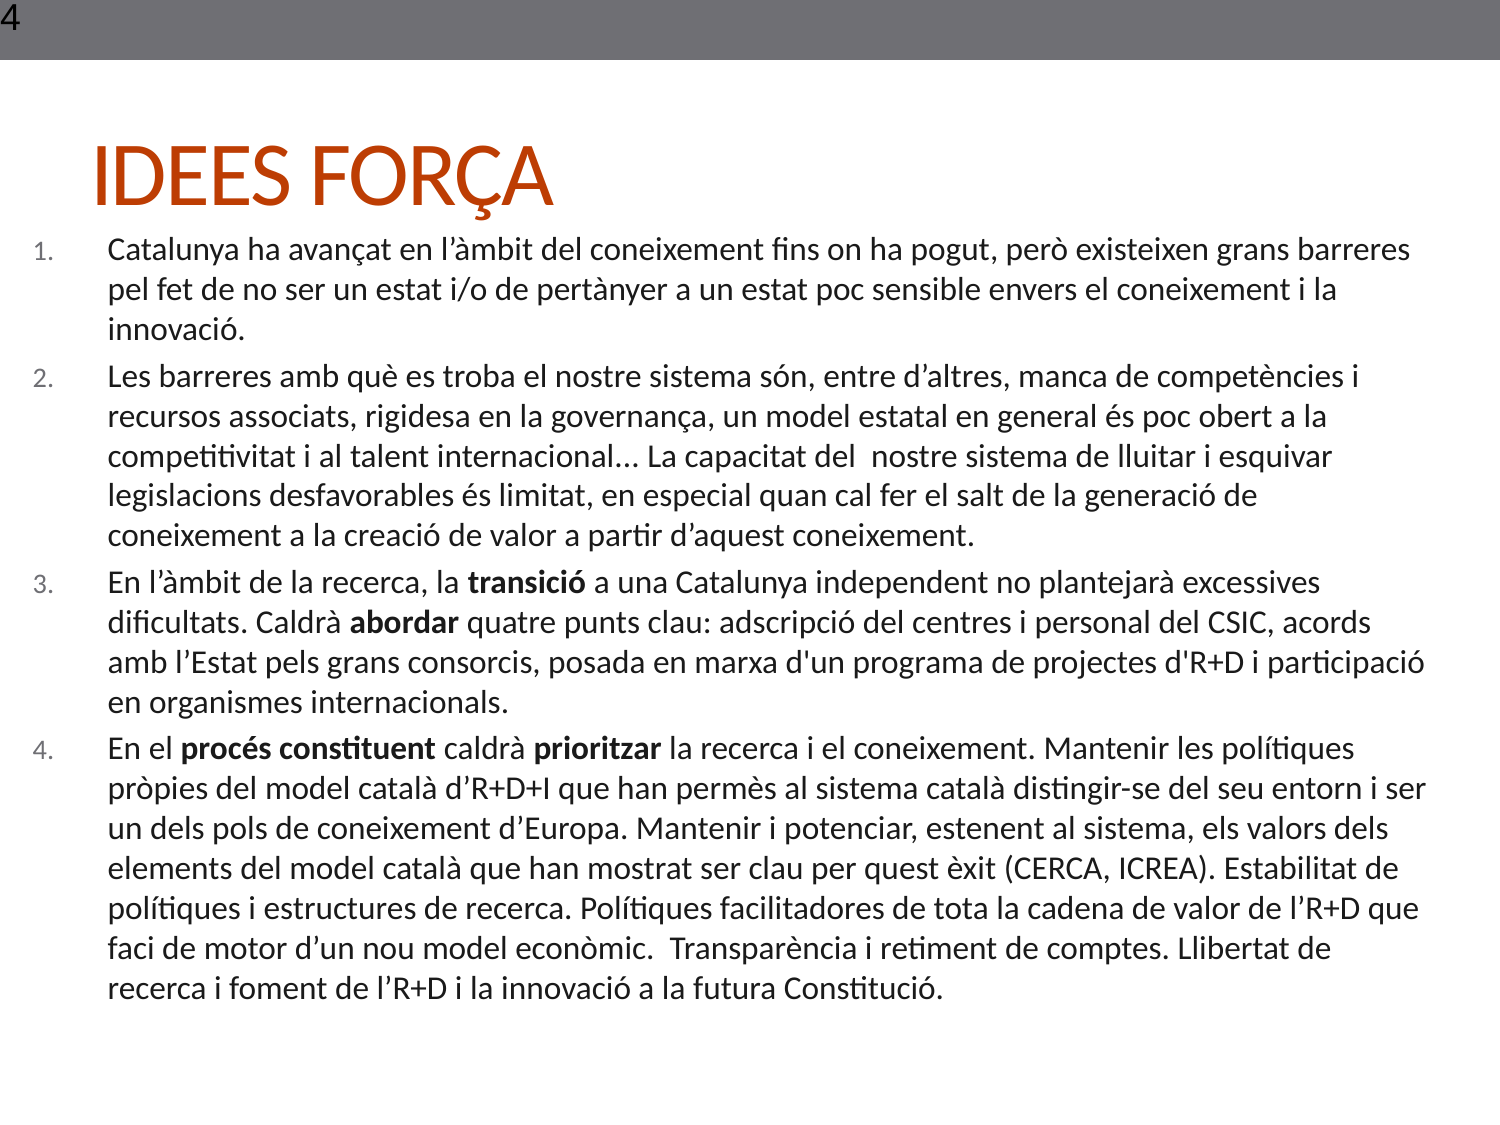

# IDEES FORÇA
Catalunya ha avançat en l’àmbit del coneixement fins on ha pogut, però existeixen grans barreres pel fet de no ser un estat i/o de pertànyer a un estat poc sensible envers el coneixement i la innovació.
Les barreres amb què es troba el nostre sistema són, entre d’altres, manca de competències i recursos associats, rigidesa en la governança, un model estatal en general és poc obert a la competitivitat i al talent internacional... La capacitat del nostre sistema de lluitar i esquivar legislacions desfavorables és limitat, en especial quan cal fer el salt de la generació de coneixement a la creació de valor a partir d’aquest coneixement.
En l’àmbit de la recerca, la transició a una Catalunya independent no plantejarà excessives dificultats. Caldrà abordar quatre punts clau: adscripció del centres i personal del CSIC, acords amb l’Estat pels grans consorcis, posada en marxa d'un programa de projectes d'R+D i participació en organismes internacionals.
En el procés constituent caldrà prioritzar la recerca i el coneixement. Mantenir les polítiques pròpies del model català d’R+D+I que han permès al sistema català distingir-se del seu entorn i ser un dels pols de coneixement d’Europa. Mantenir i potenciar, estenent al sistema, els valors dels elements del model català que han mostrat ser clau per quest èxit (CERCA, ICREA). Estabilitat de polítiques i estructures de recerca. Polítiques facilitadores de tota la cadena de valor de l’R+D que faci de motor d’un nou model econòmic. Transparència i retiment de comptes. Llibertat de recerca i foment de l’R+D i la innovació a la futura Constitució.